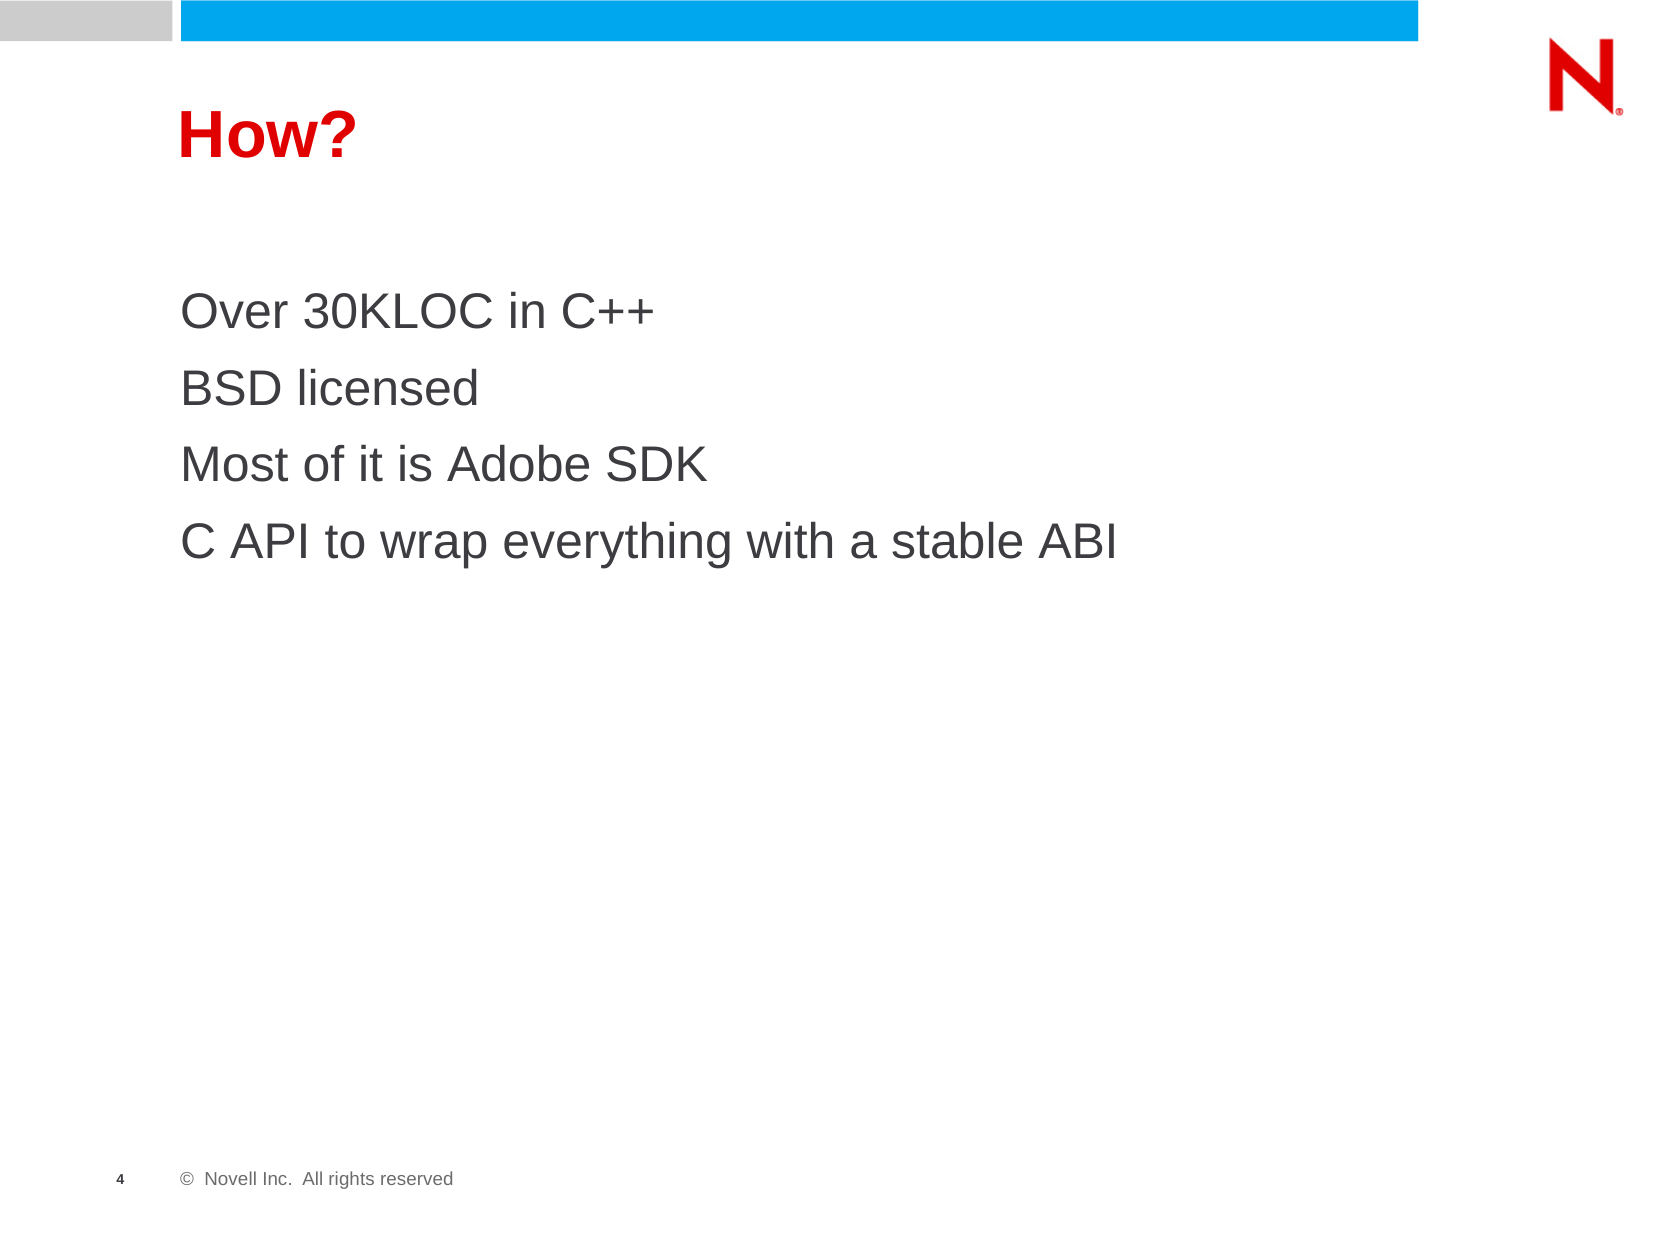

# How?
Over 30KLOC in C++
BSD licensed
Most of it is Adobe SDK
C API to wrap everything with a stable ABI